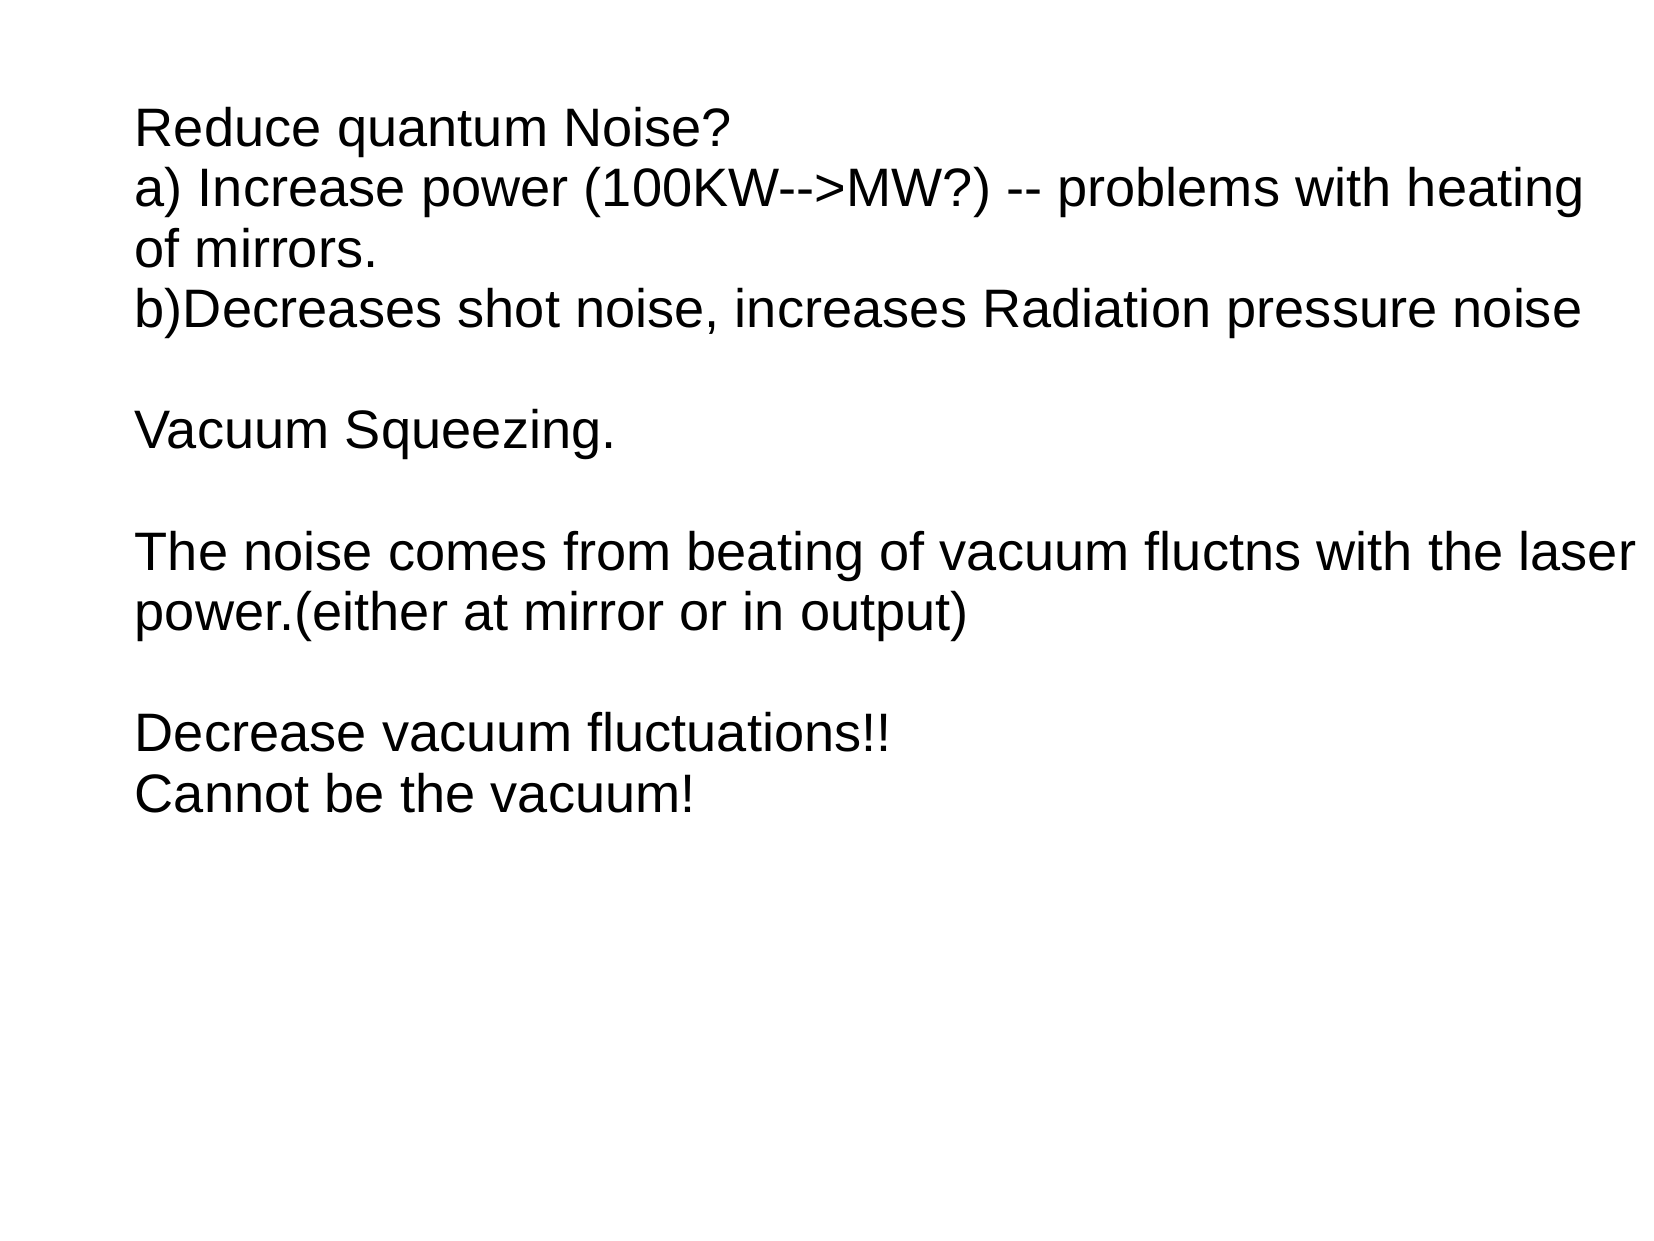

Reduce quantum Noise?
a) Increase power (100KW-->MW?) -- problems with heating
of mirrors.
b)Decreases shot noise, increases Radiation pressure noise
Vacuum Squeezing.
The noise comes from beating of vacuum fluctns with the laser
power.(either at mirror or in output)
Decrease vacuum fluctuations!!
Cannot be the vacuum!